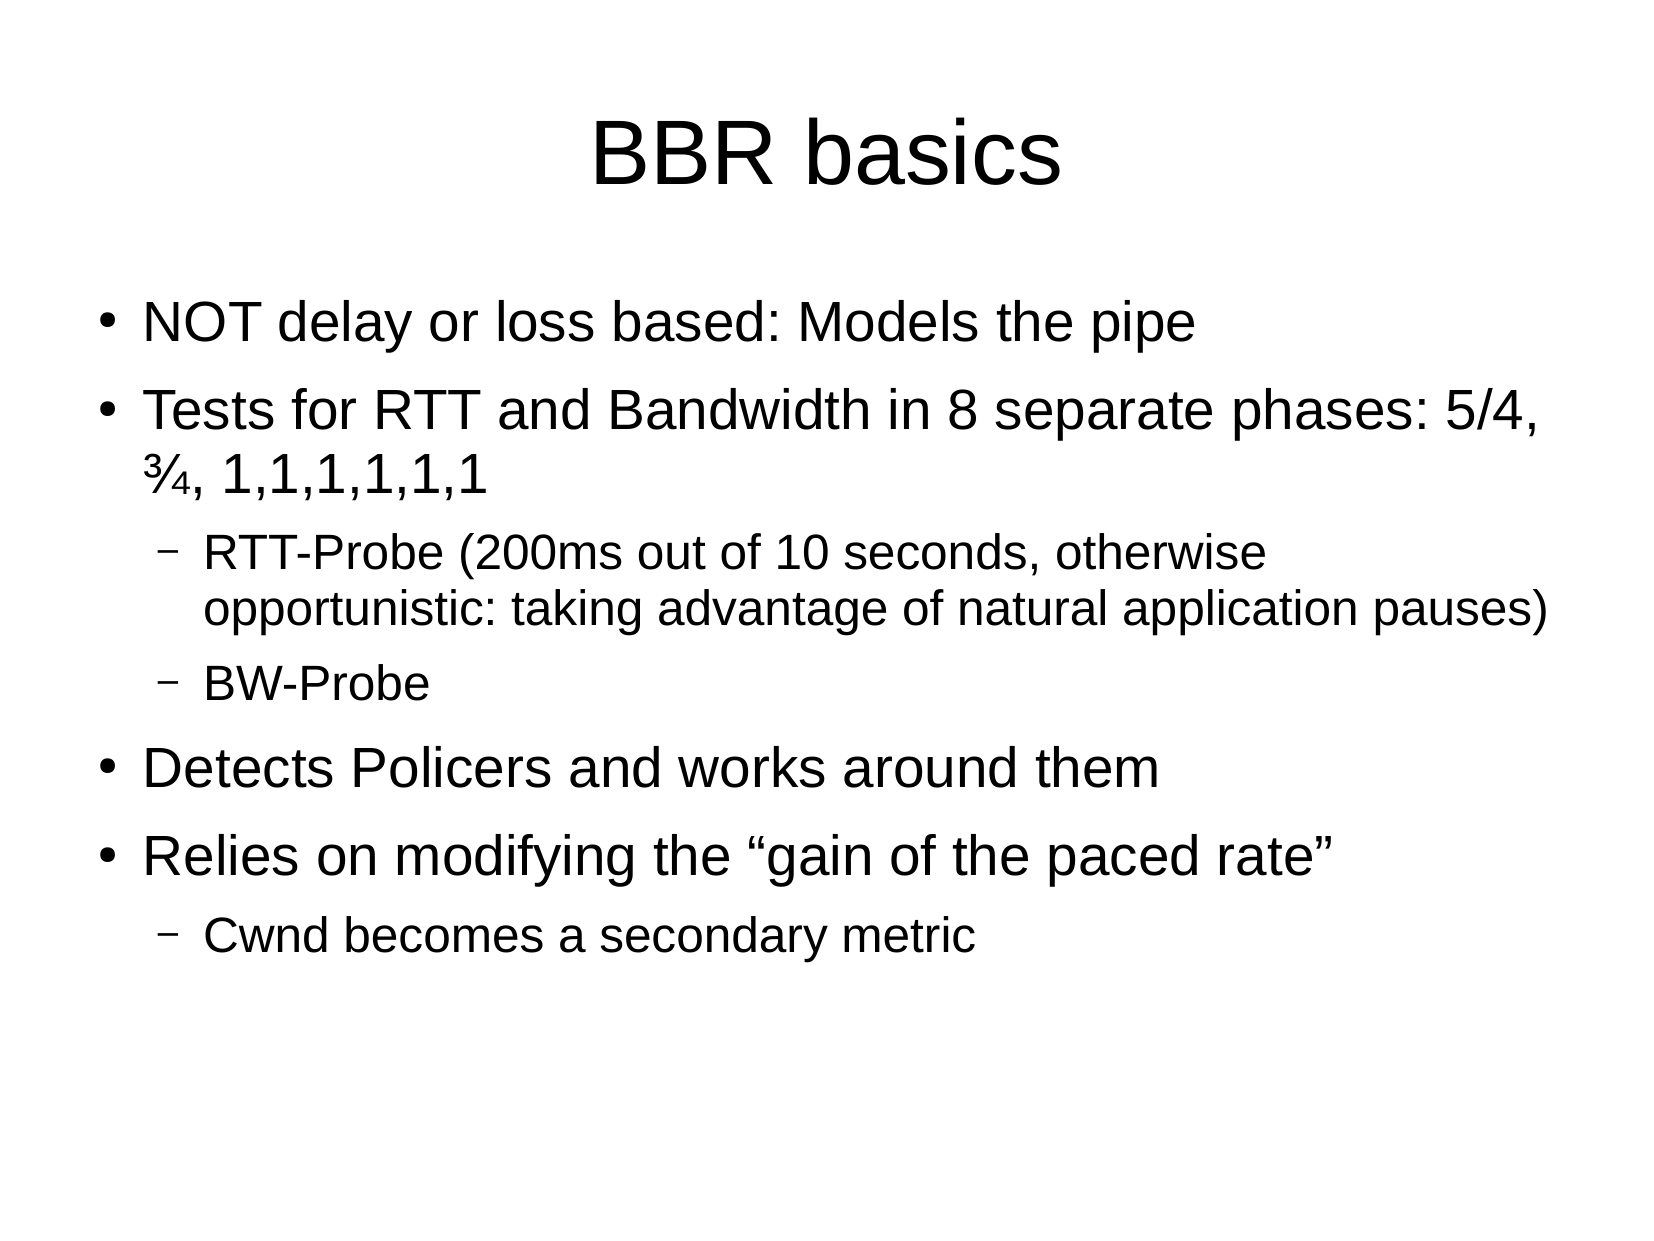

# BBR basics
NOT delay or loss based: Models the pipe
Tests for RTT and Bandwidth in 8 separate phases: 5/4, ¾, 1,1,1,1,1,1
RTT-Probe (200ms out of 10 seconds, otherwise opportunistic: taking advantage of natural application pauses)
BW-Probe
Detects Policers and works around them
Relies on modifying the “gain of the paced rate”
Cwnd becomes a secondary metric